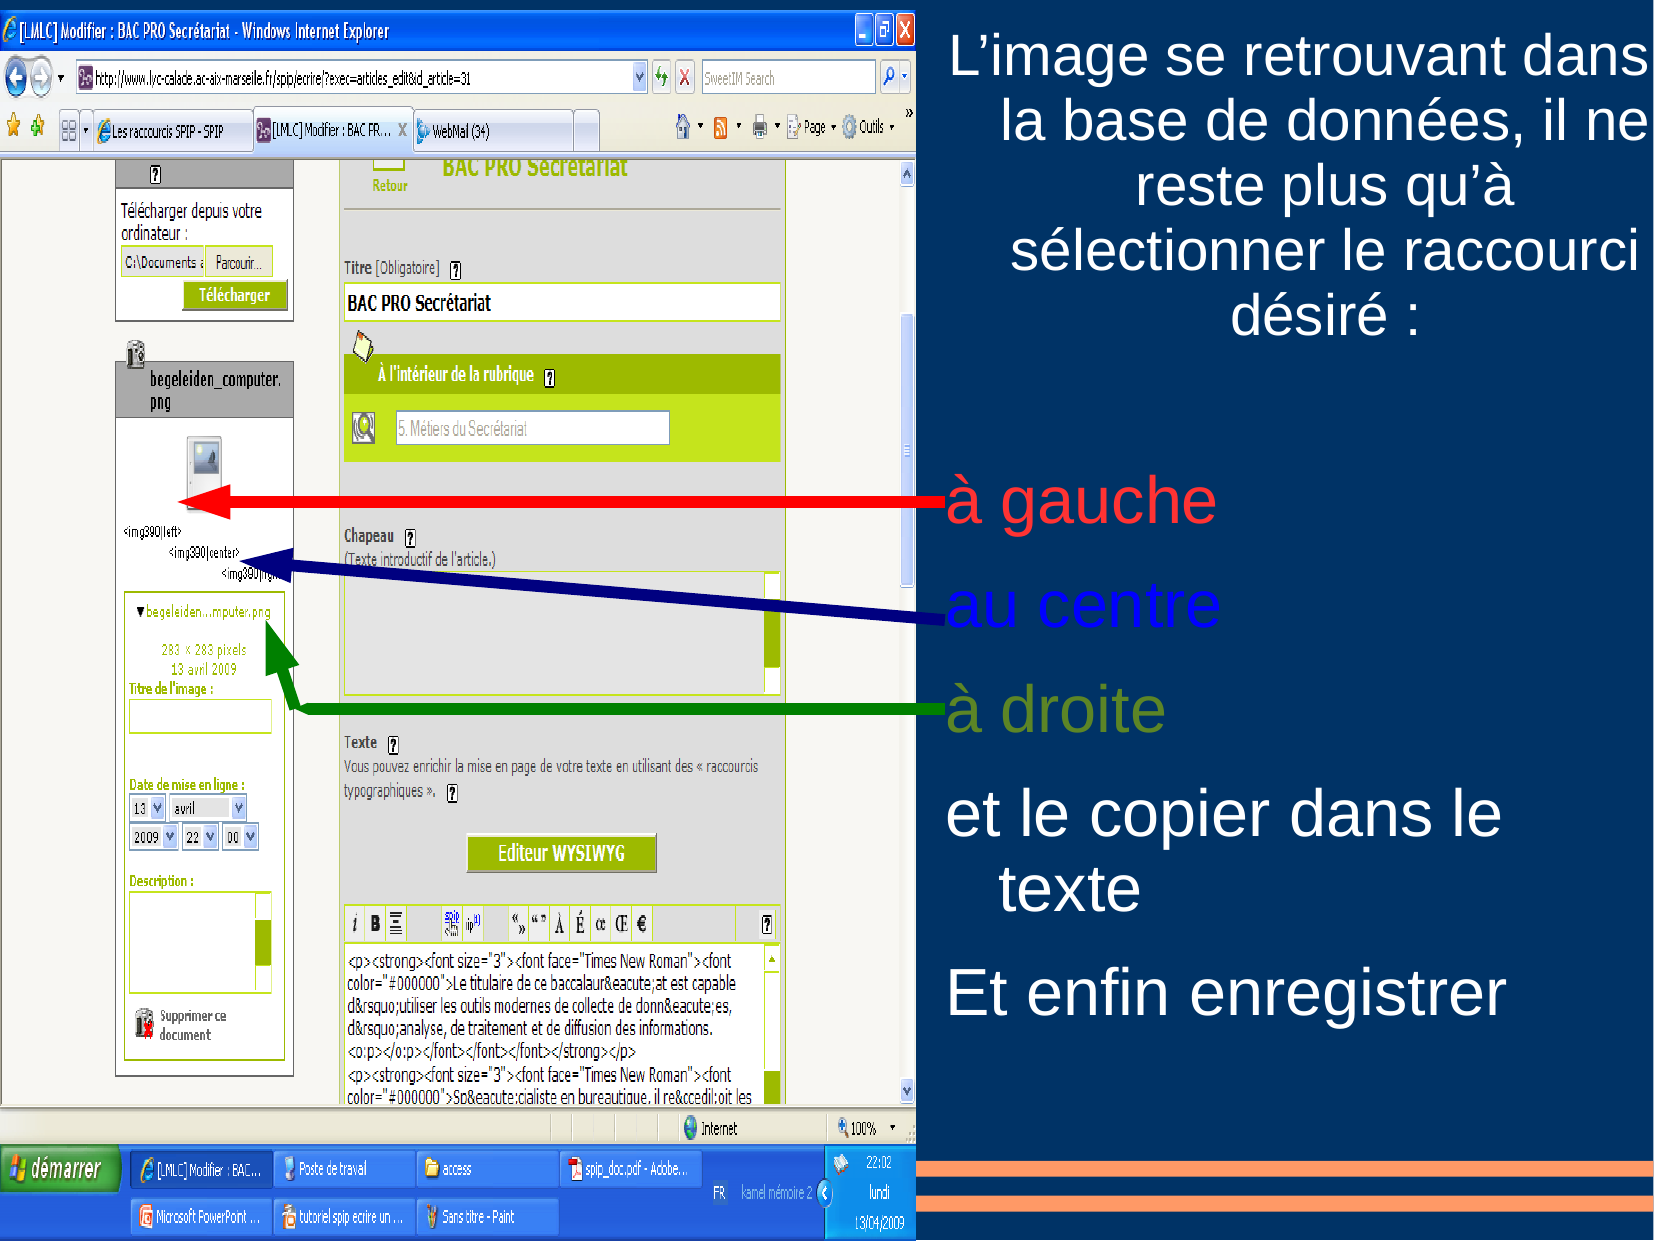

L’image se retrouvant dans la base de données, il ne reste plus qu’à sélectionner le raccourci désiré :
à gauche
au centre
à droite
et le copier dans le texte
Et enfin enregistrer
#